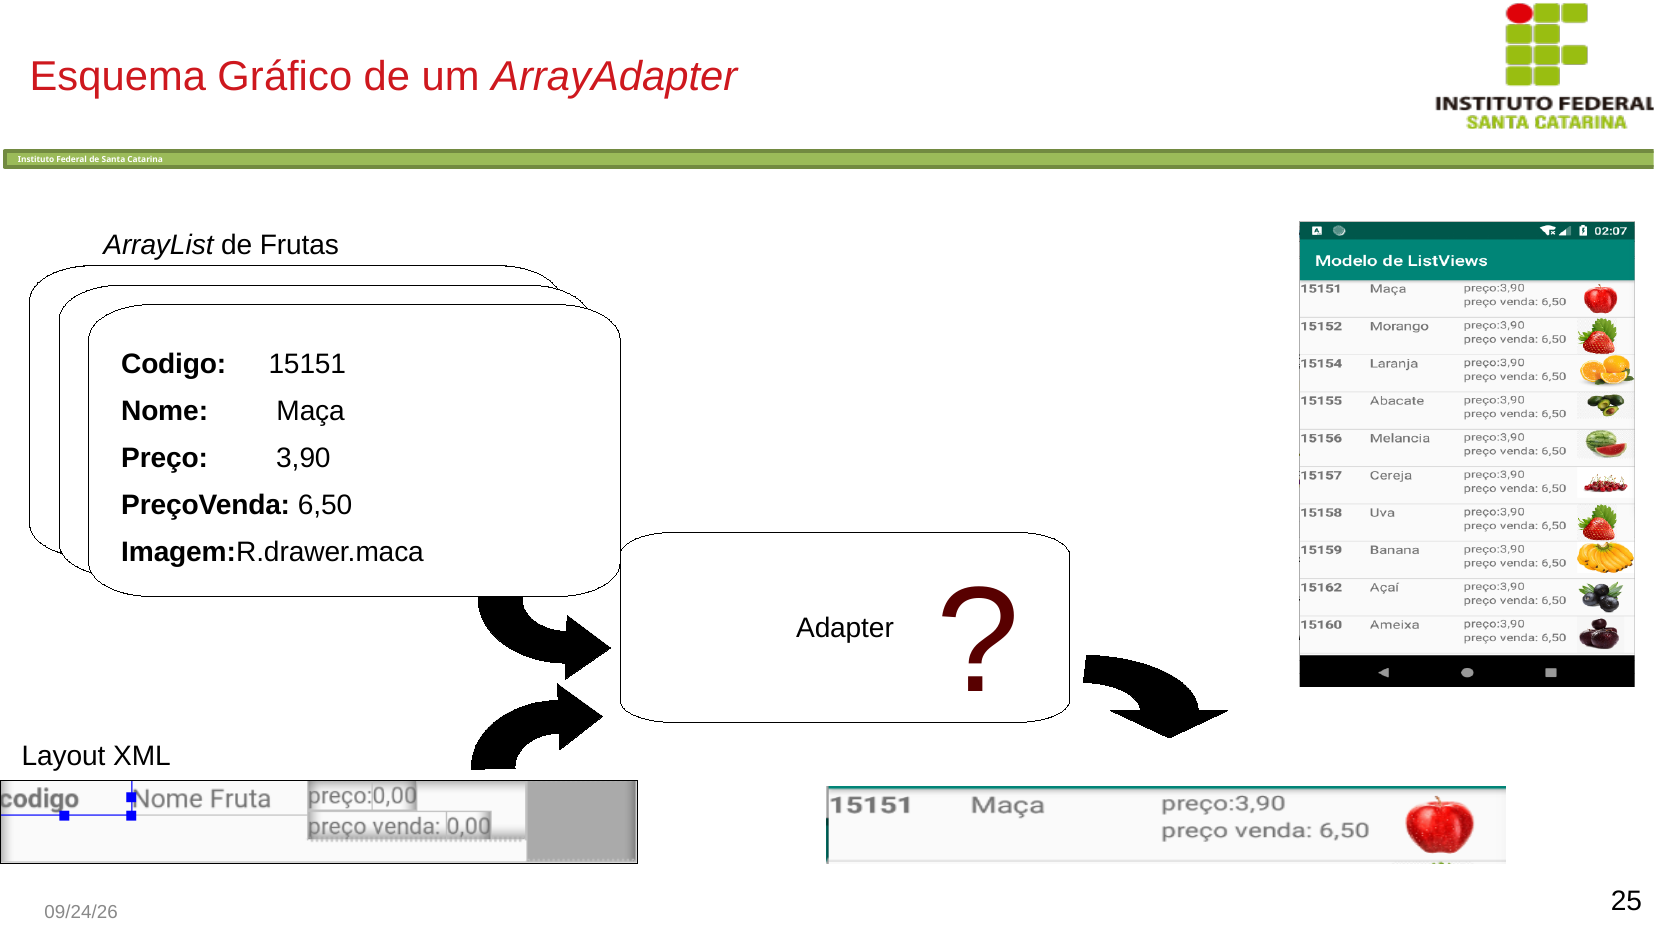

# Esquema Gráfico de um ArrayAdapter
ArrayList de Frutas
Codigo:	15151
Nome:	 Maça
Preço:	 3,90
PreçoVenda: 6,50
Imagem:R.drawer.maca
Adapter
?
Layout XML